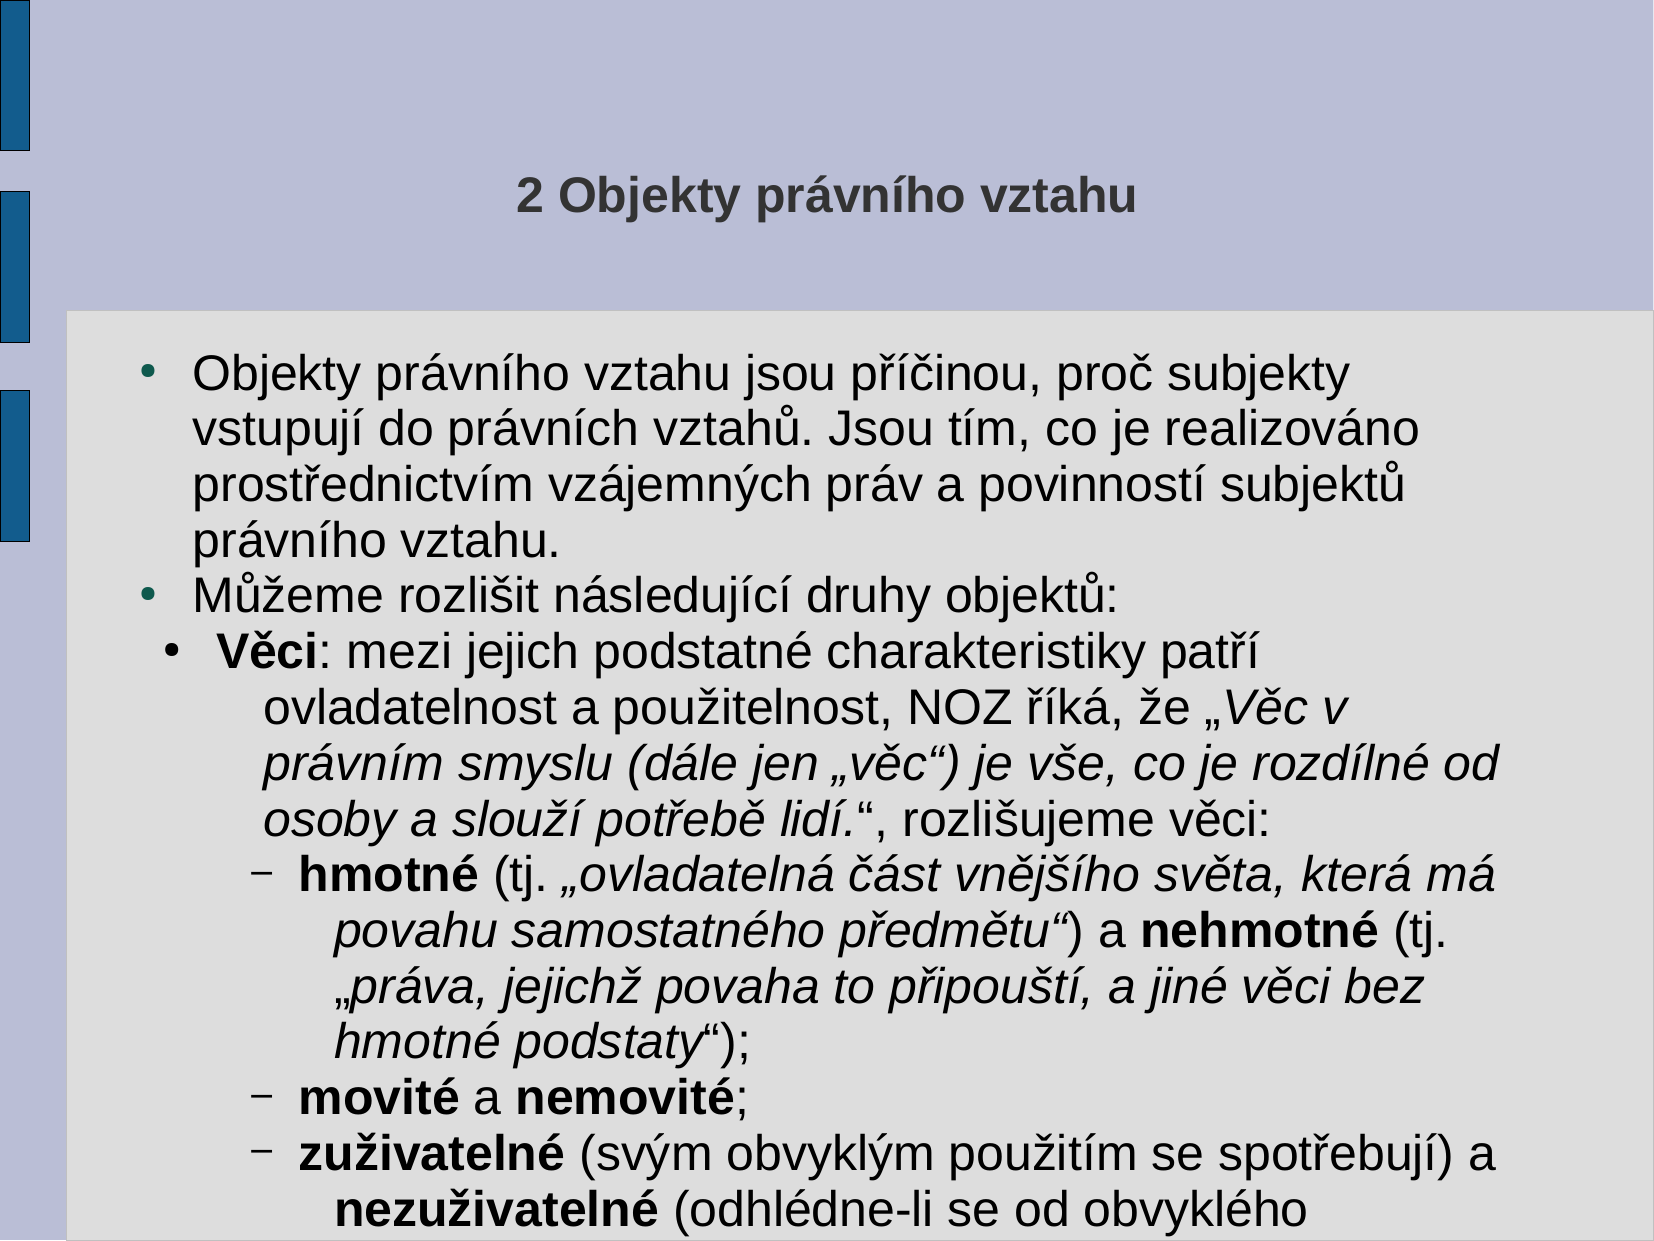

# 2 Objekty právního vztahu
Objekty právního vztahu jsou příčinou, proč subjekty vstupují do právních vztahů. Jsou tím, co je realizováno prostřednictvím vzájemných práv a povinností subjektů právního vztahu.
Můžeme rozlišit následující druhy objektů:
Věci: mezi jejich podstatné charakteristiky patří ovladatelnost a použitelnost, NOZ říká, že „Věc v právním smyslu (dále jen „věc“) je vše, co je rozdílné od osoby a slouží potřebě lidí.“, rozlišujeme věci:
hmotné (tj. „ovladatelná část vnějšího světa, která má povahu samostatného předmětu“) a nehmotné (tj. „práva, jejichž povaha to připouští, a jiné věci bez hmotné podstaty“);
movité a nemovité;
zuživatelné (svým obvyklým použitím se spotřebují) a nezuživatelné (odhlédne-li se od obvyklého